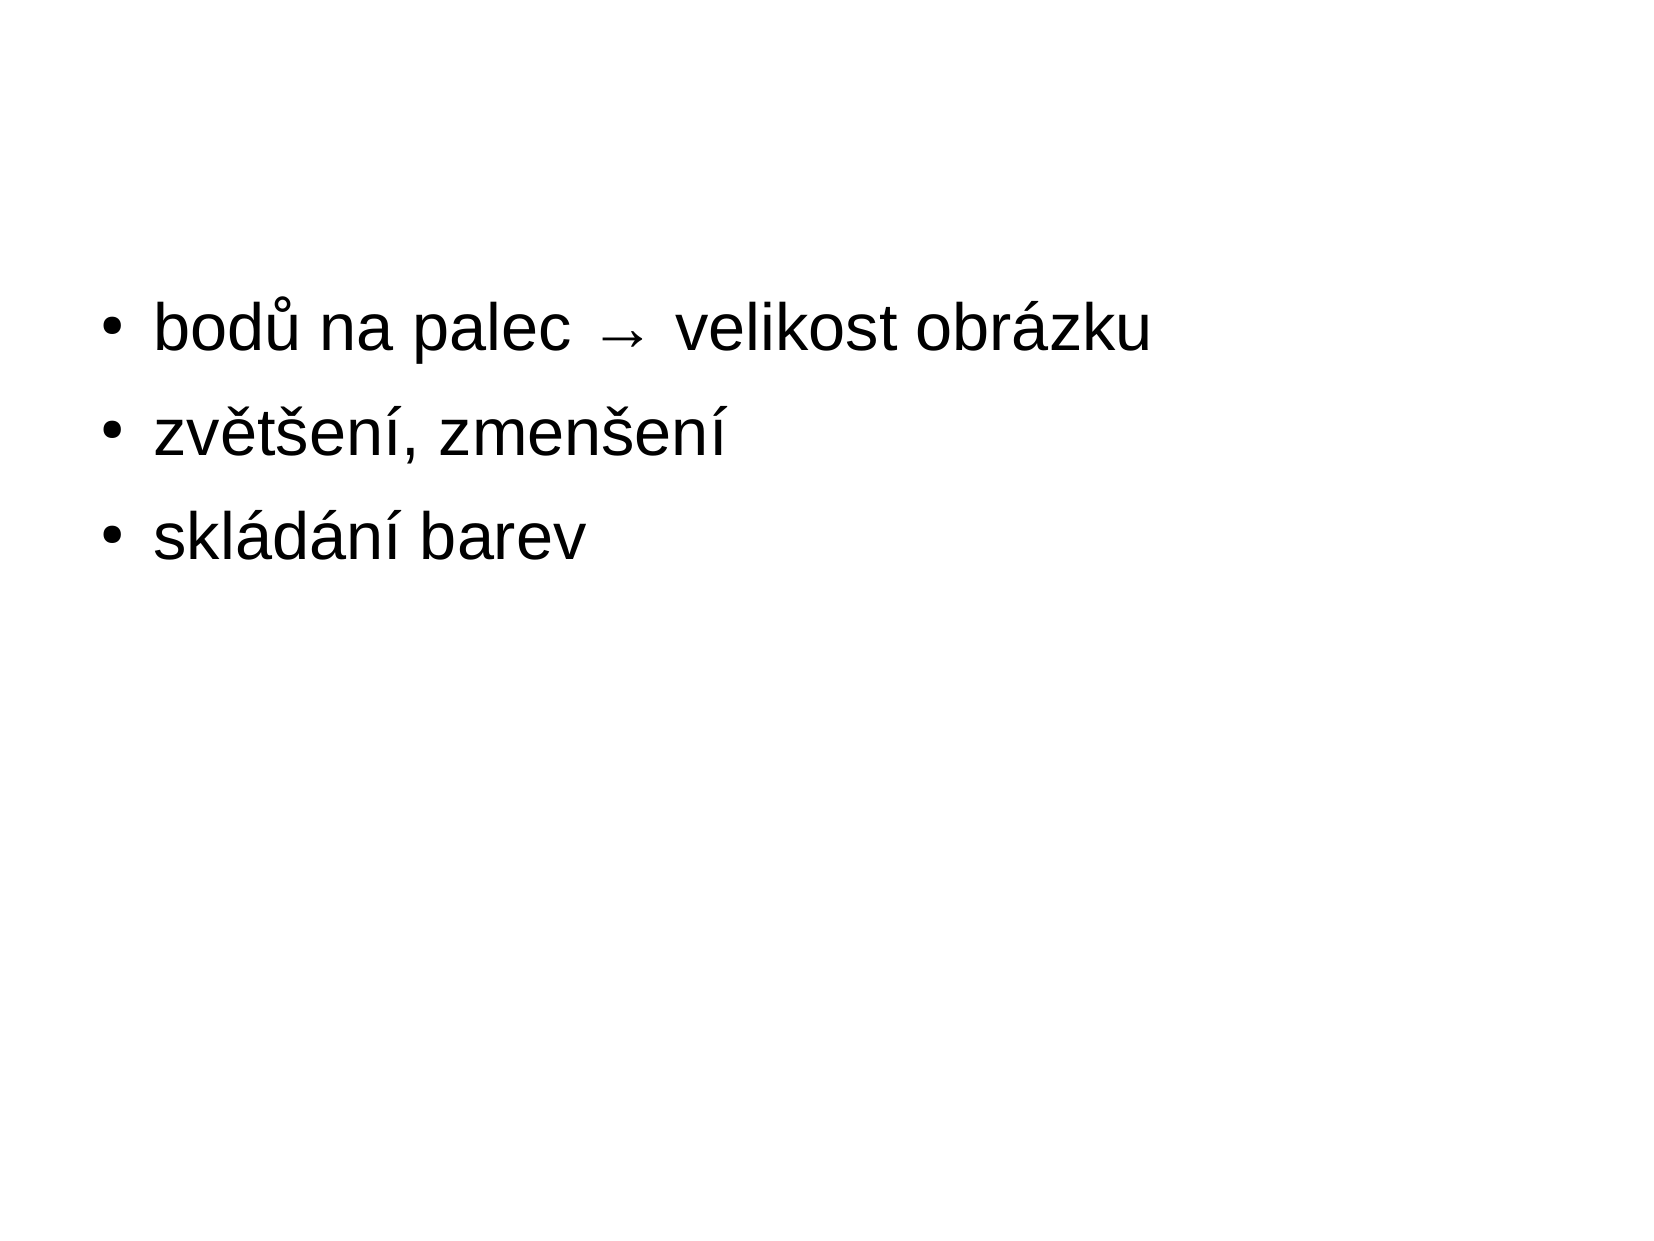

#
bodů na palec → velikost obrázku
zvětšení, zmenšení
skládání barev